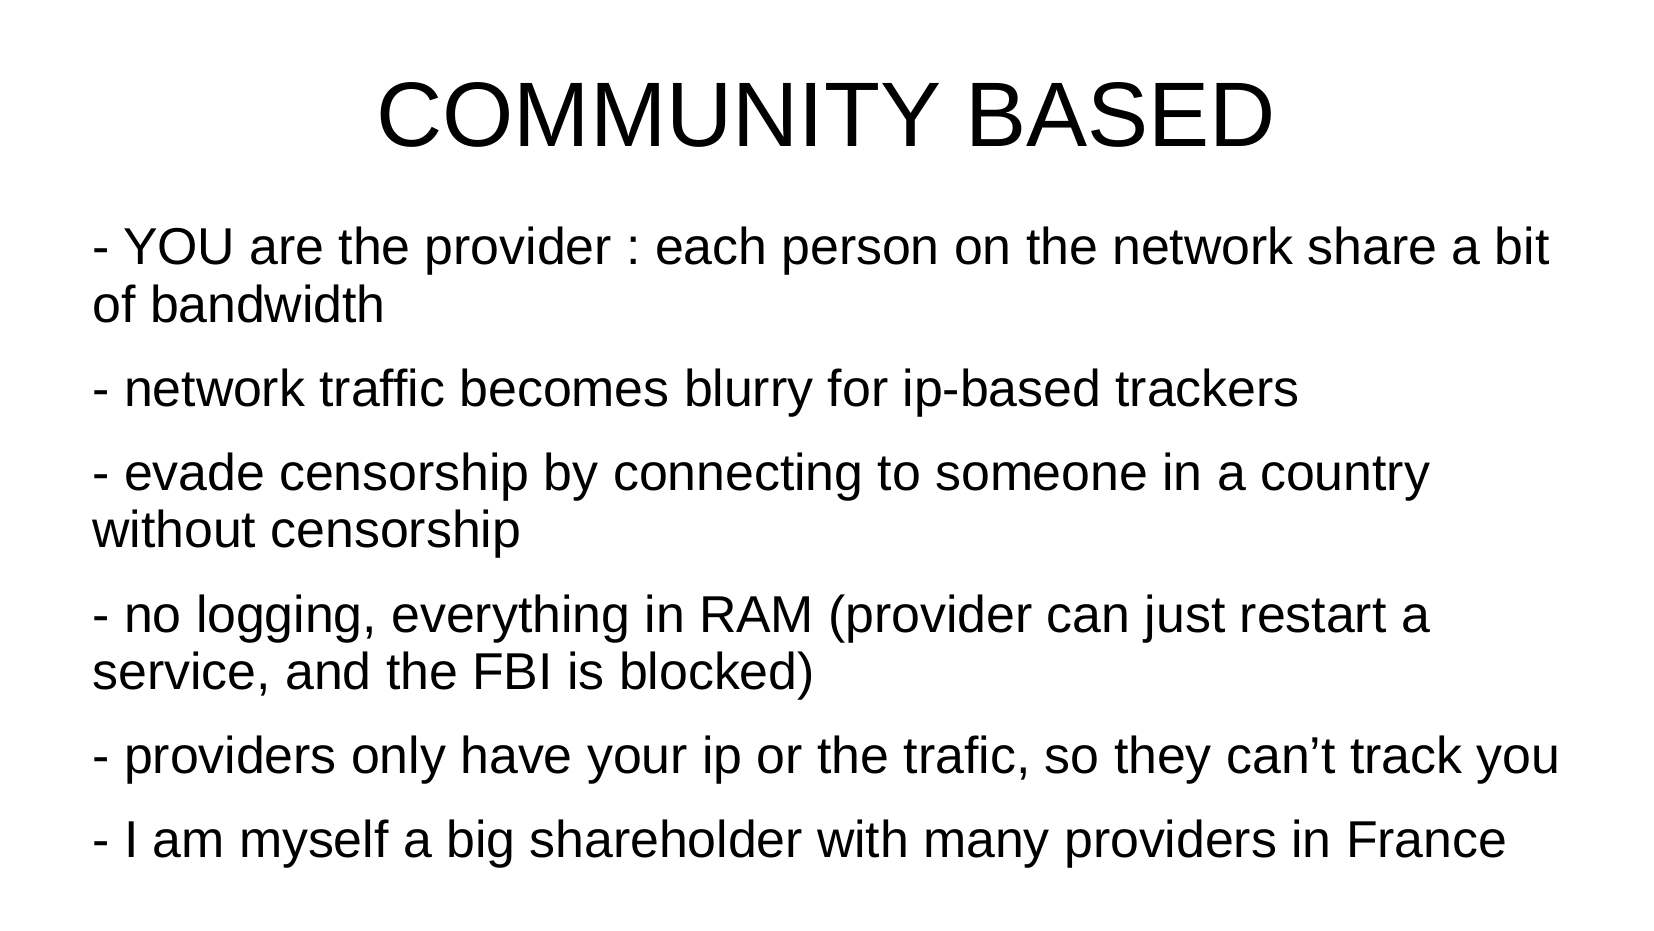

# COMMUNITY BASED
- YOU are the provider : each person on the network share a bit of bandwidth
- network traffic becomes blurry for ip-based trackers
- evade censorship by connecting to someone in a country without censorship
- no logging, everything in RAM (provider can just restart a service, and the FBI is blocked)
- providers only have your ip or the trafic, so they can’t track you
- I am myself a big shareholder with many providers in France